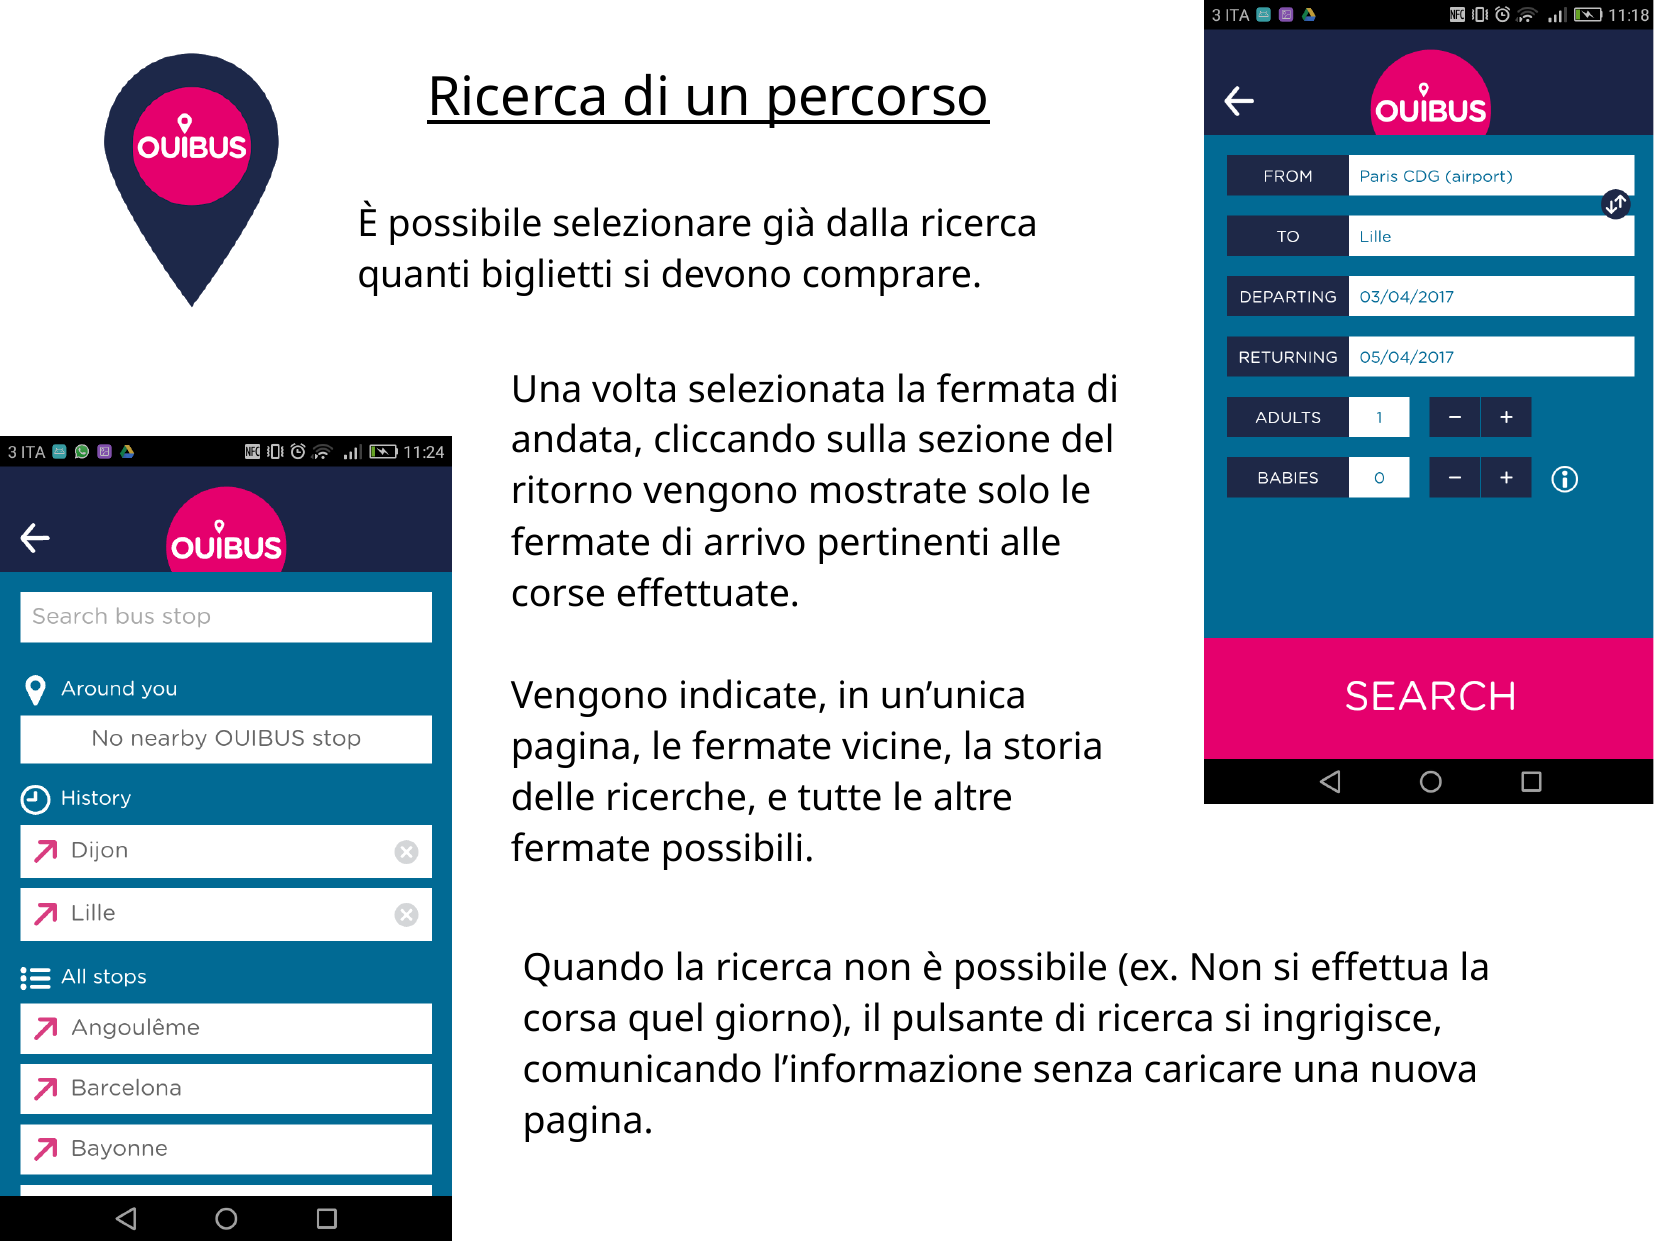

Ricerca di un percorso
È possibile selezionare già dalla ricerca quanti biglietti si devono comprare.
Una volta selezionata la fermata di andata, cliccando sulla sezione del ritorno vengono mostrate solo le fermate di arrivo pertinenti alle corse effettuate.
Vengono indicate, in un’unica pagina, le fermate vicine, la storia delle ricerche, e tutte le altre fermate possibili.
Quando la ricerca non è possibile (ex. Non si effettua la corsa quel giorno), il pulsante di ricerca si ingrigisce, comunicando l’informazione senza caricare una nuova pagina.